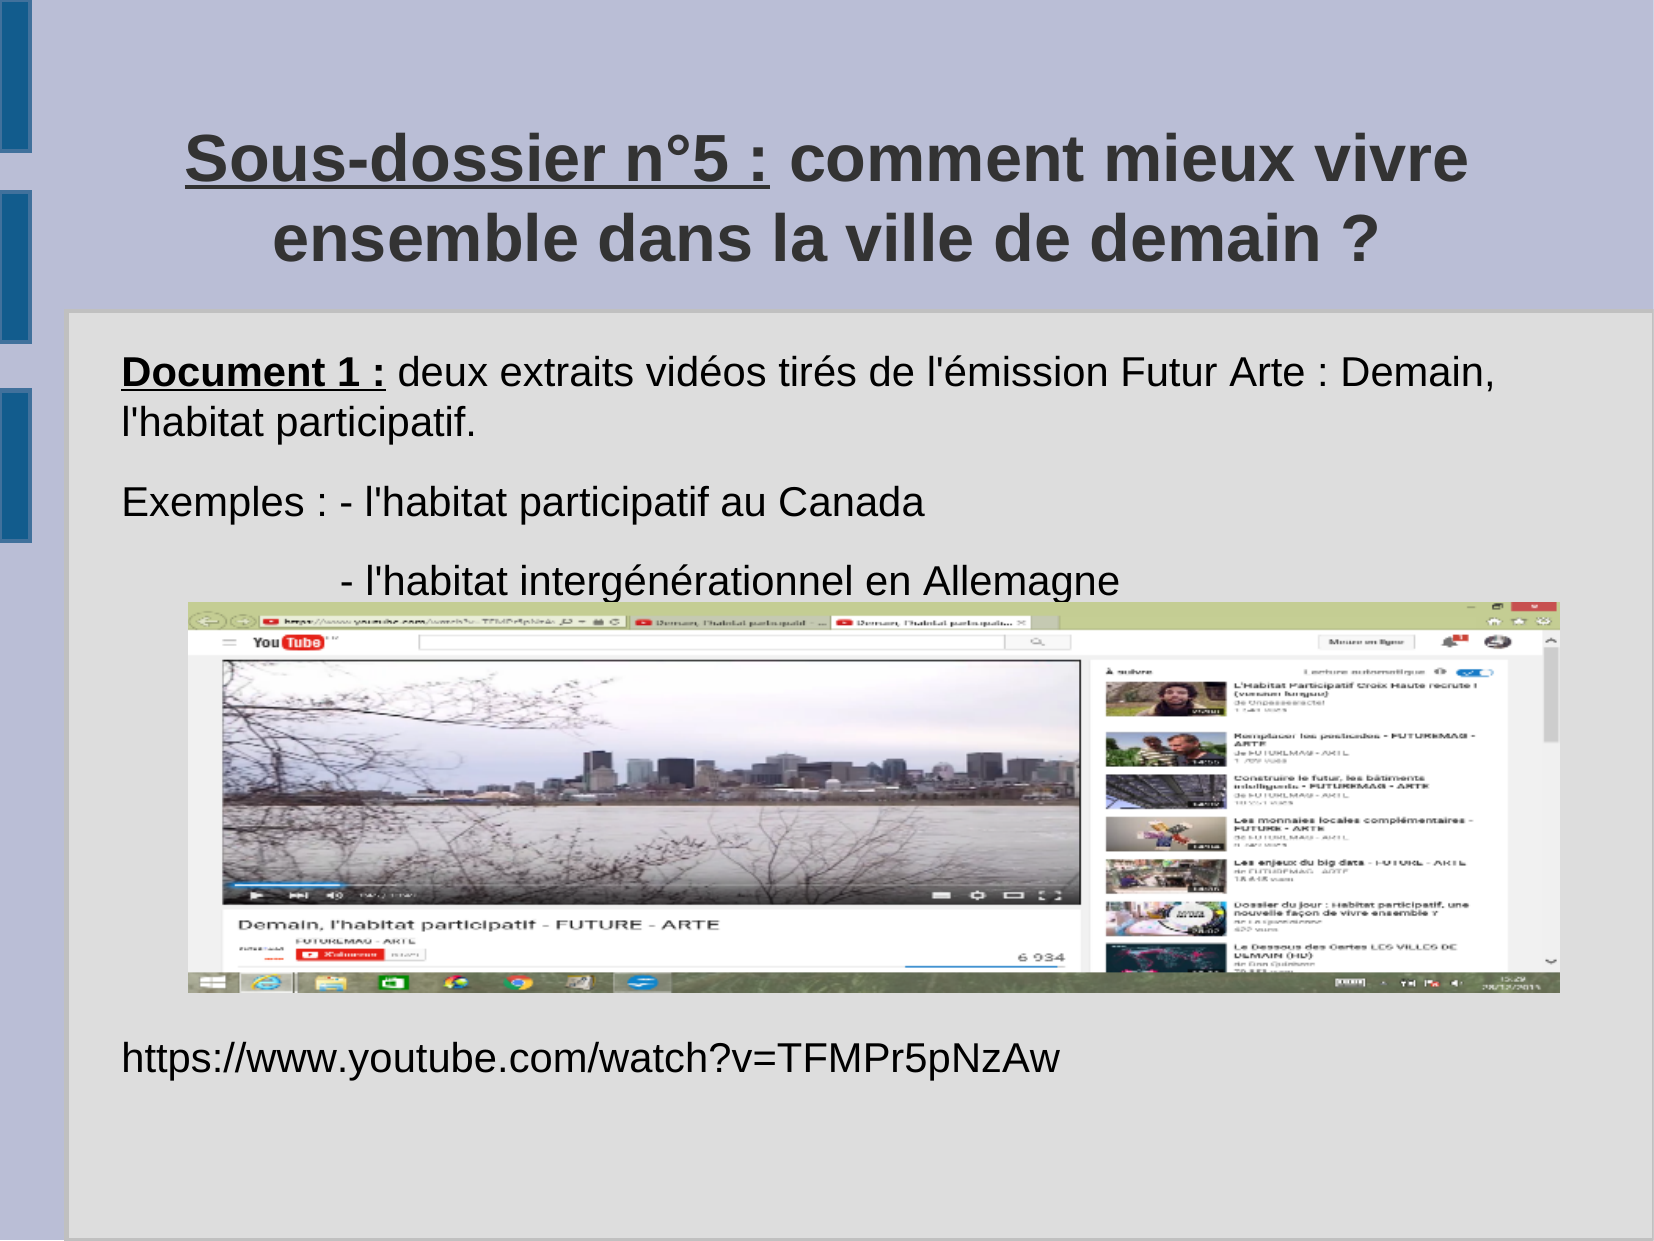

# Sous-dossier n°5 : comment mieux vivre ensemble dans la ville de demain ?
Document 1 : deux extraits vidéos tirés de l'émission Futur Arte : Demain, l'habitat participatif.
Exemples : - l'habitat participatif au Canada
 - l'habitat intergénérationnel en Allemagne
https://www.youtube.com/watch?v=TFMPr5pNzAw